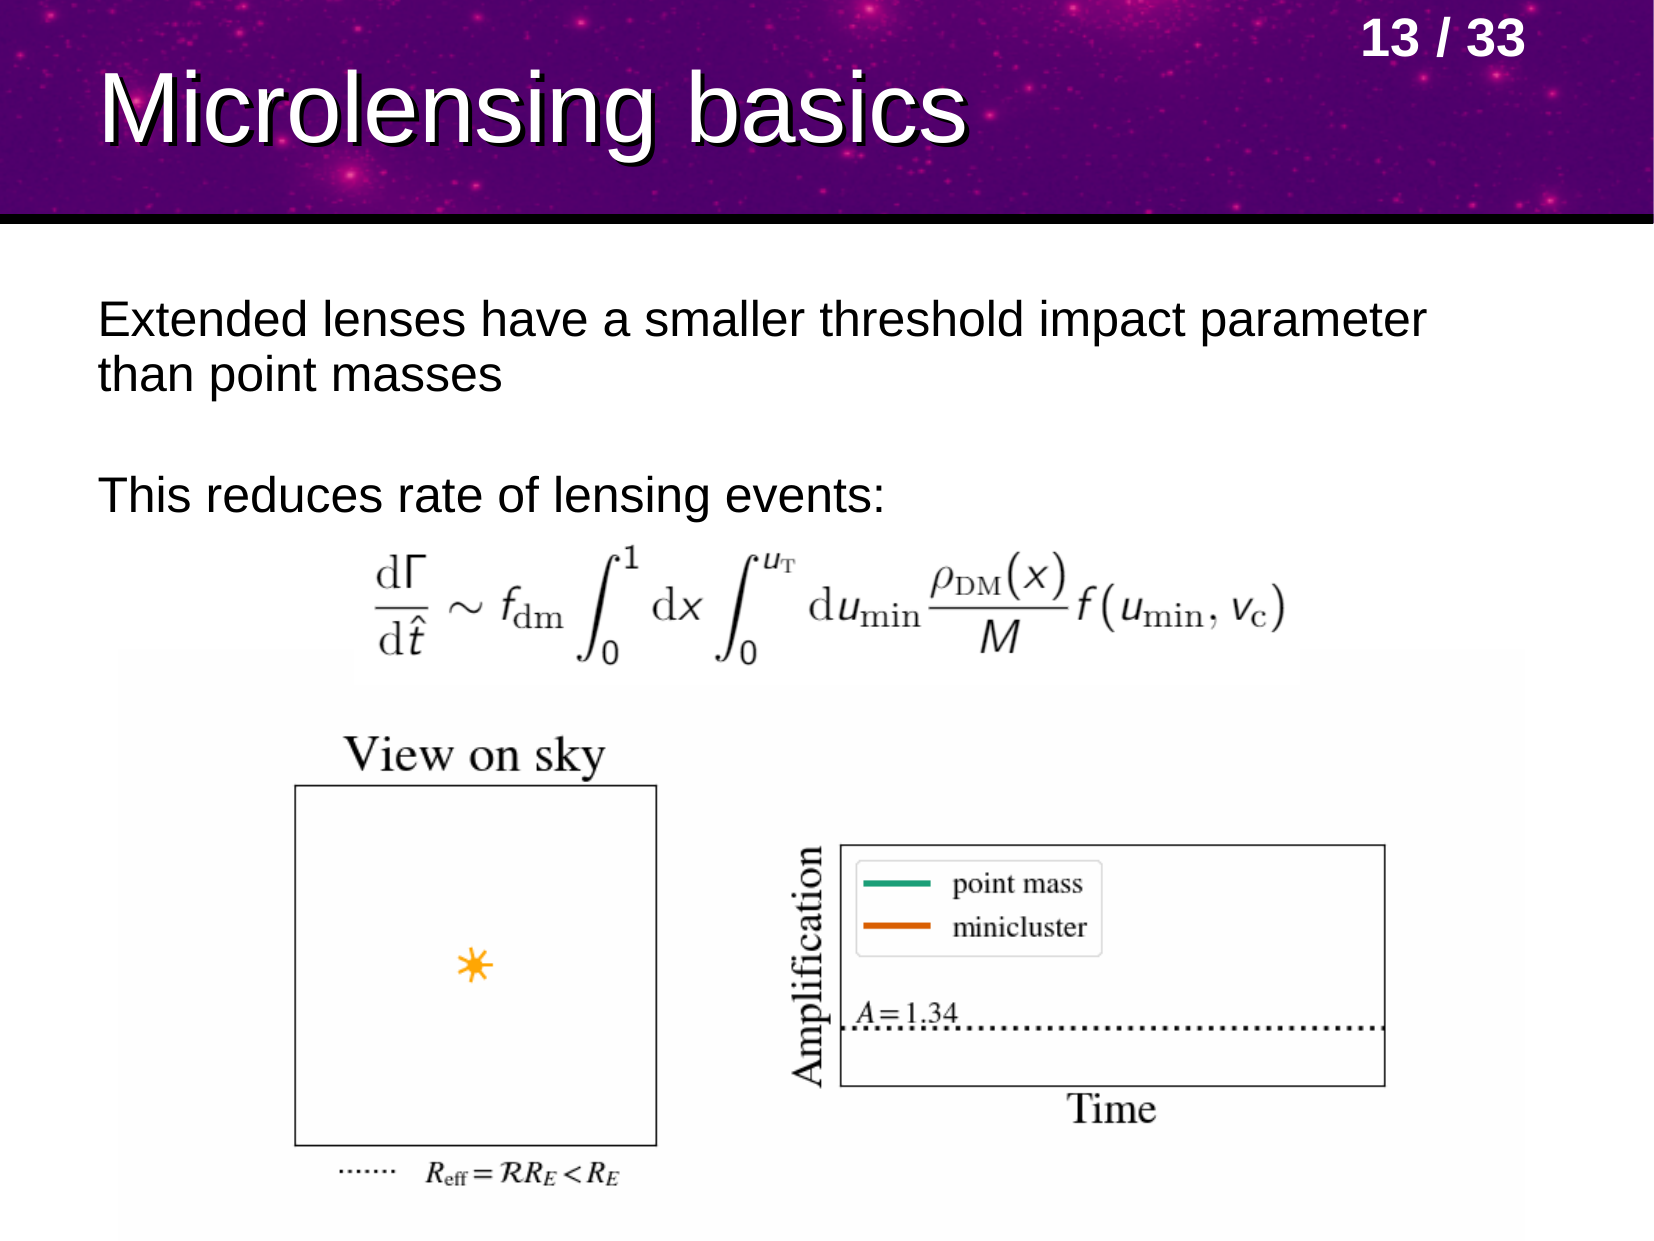

Peak Patch
Microlensing basics
Extended lenses have a smaller threshold impact parameter than point masses
This reduces rate of lensing events: